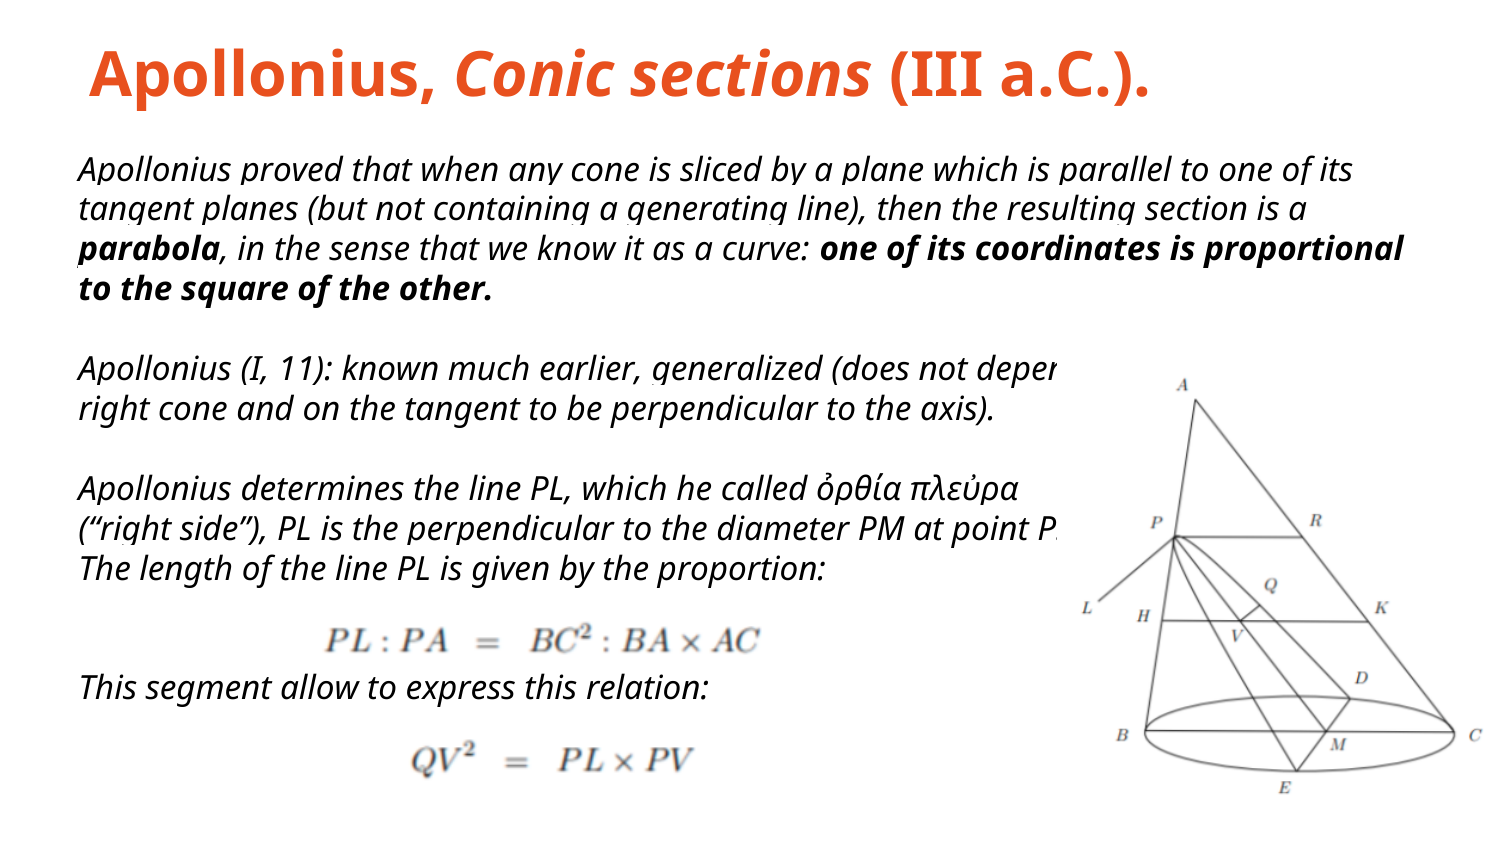

Apollonius, Conic sections (III a.C.).
Apollonius proved that when any cone is sliced by a plane which is parallel to one of its tangent planes (but not containing a generating line), then the resulting section is a parabola, in the sense that we know it as a curve: one of its coordinates is proportional to the square of the other.
Apollonius (I, 11): known much earlier, generalized (does not depend on the cone being a right cone and on the tangent to be perpendicular to the axis).
Apollonius determines the line PL, which he called ỏρθία πλεὐρα
(“right side”), PL is the perpendicular to the diameter PM at point P.
The length of the line PL is given by the proportion:
This segment allow to express this relation: